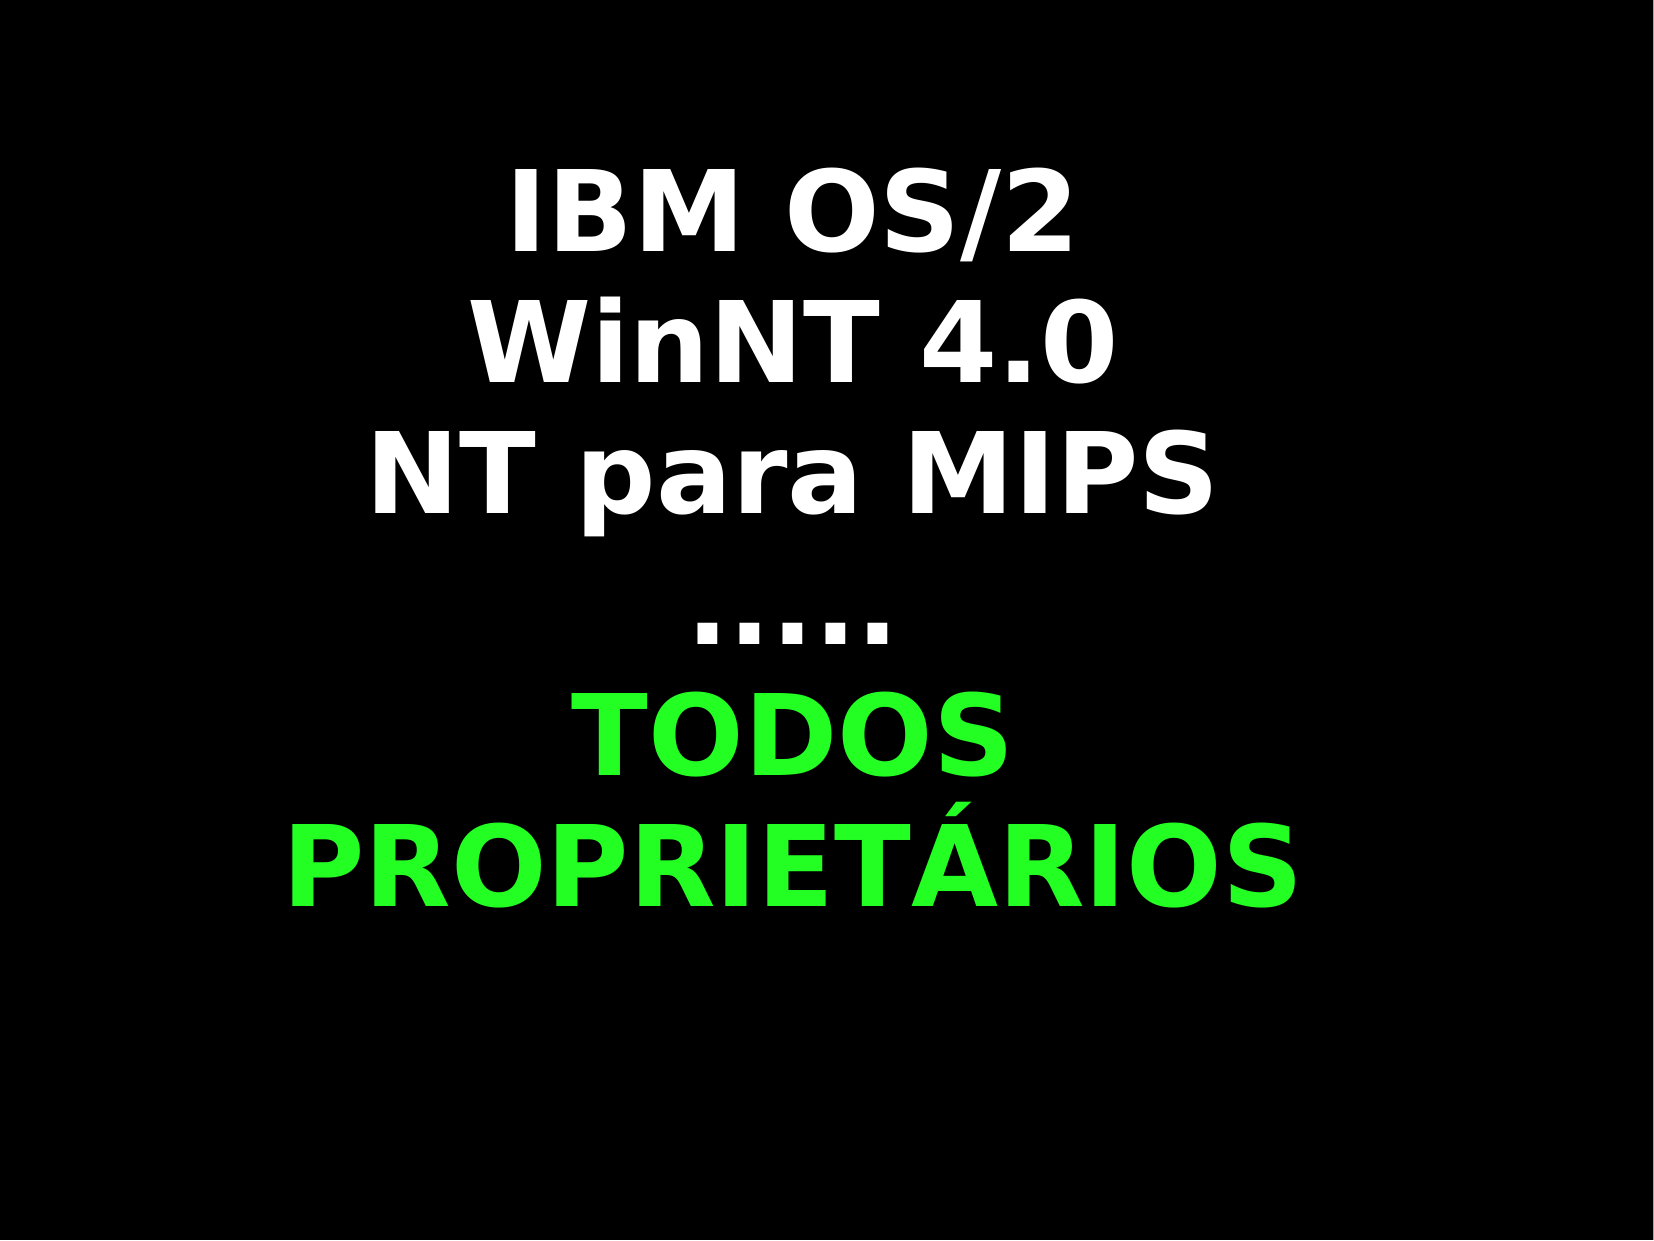

# IBM OS/2 WinNT 4.0 NT para MIPS ..... TODOS PROPRIETÁRIOS